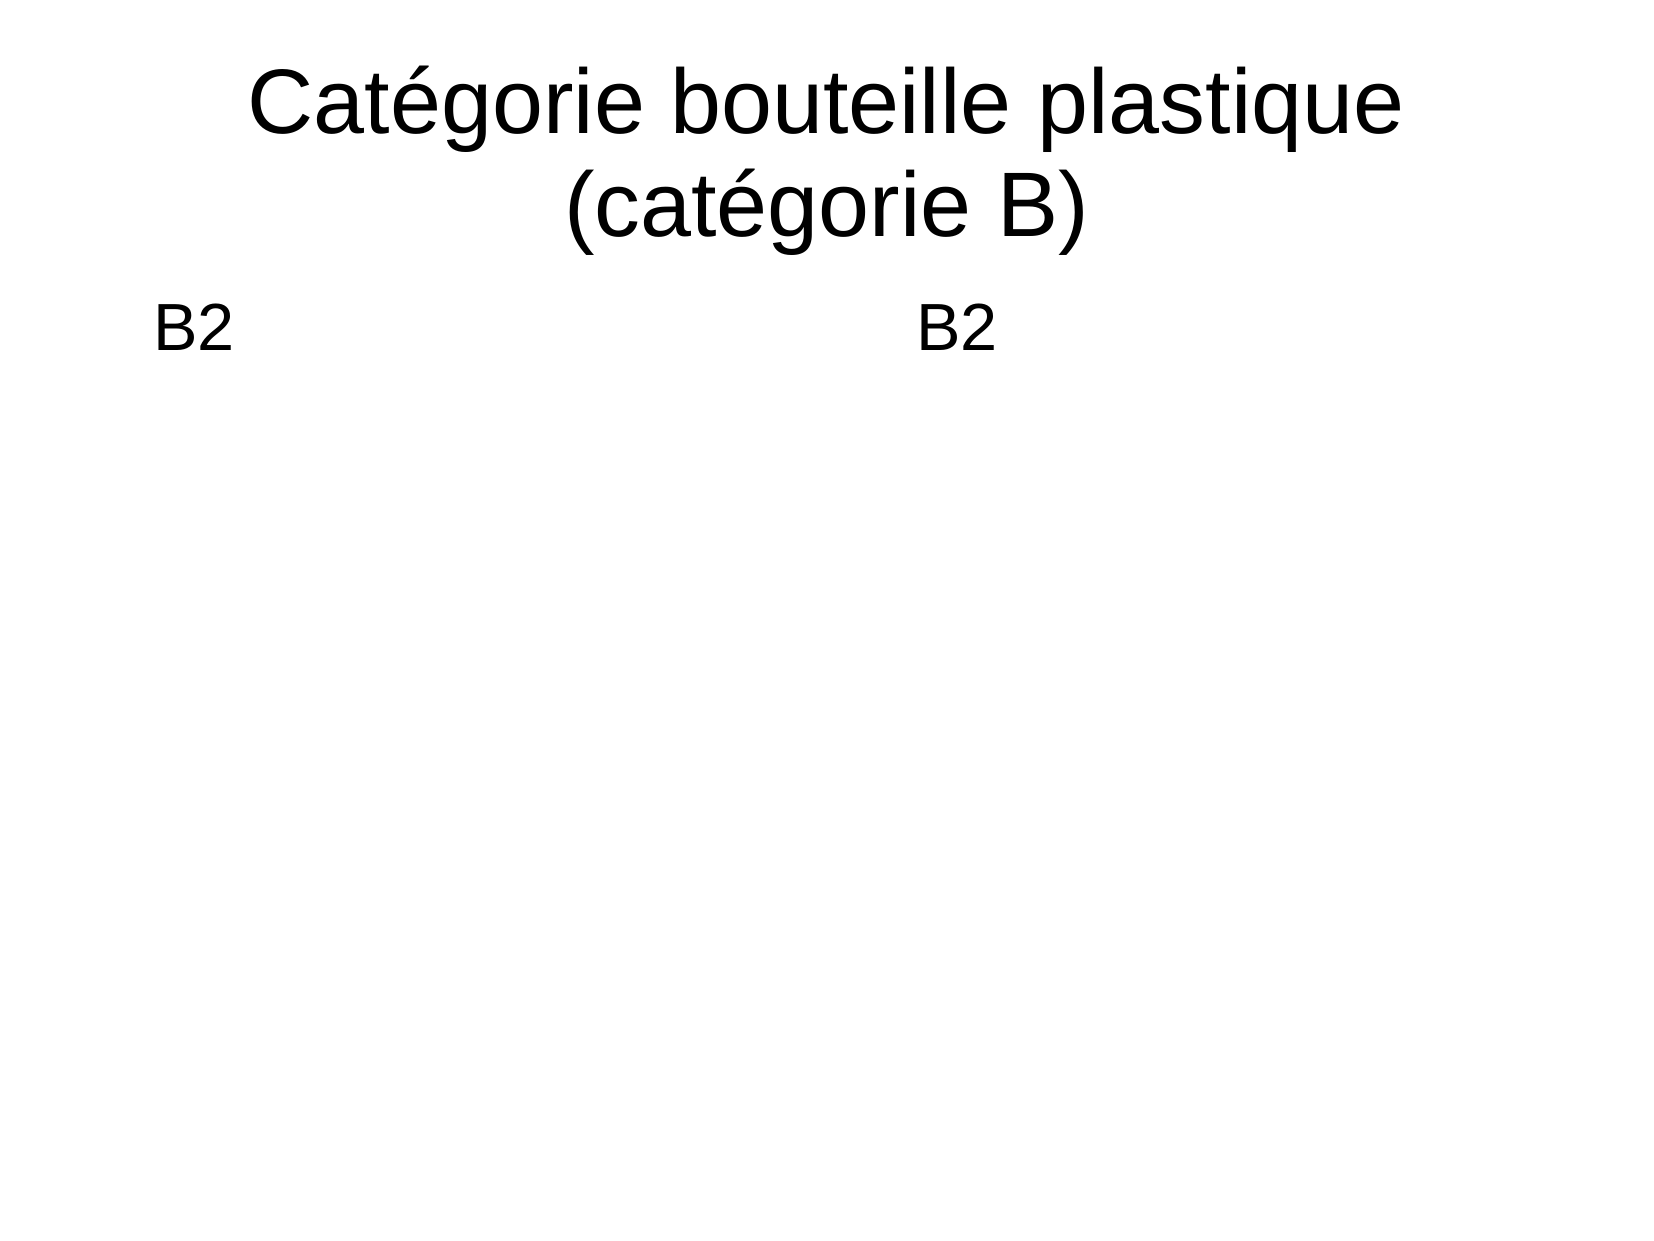

# Catégorie bouteille plastique (catégorie B)
B2
B2